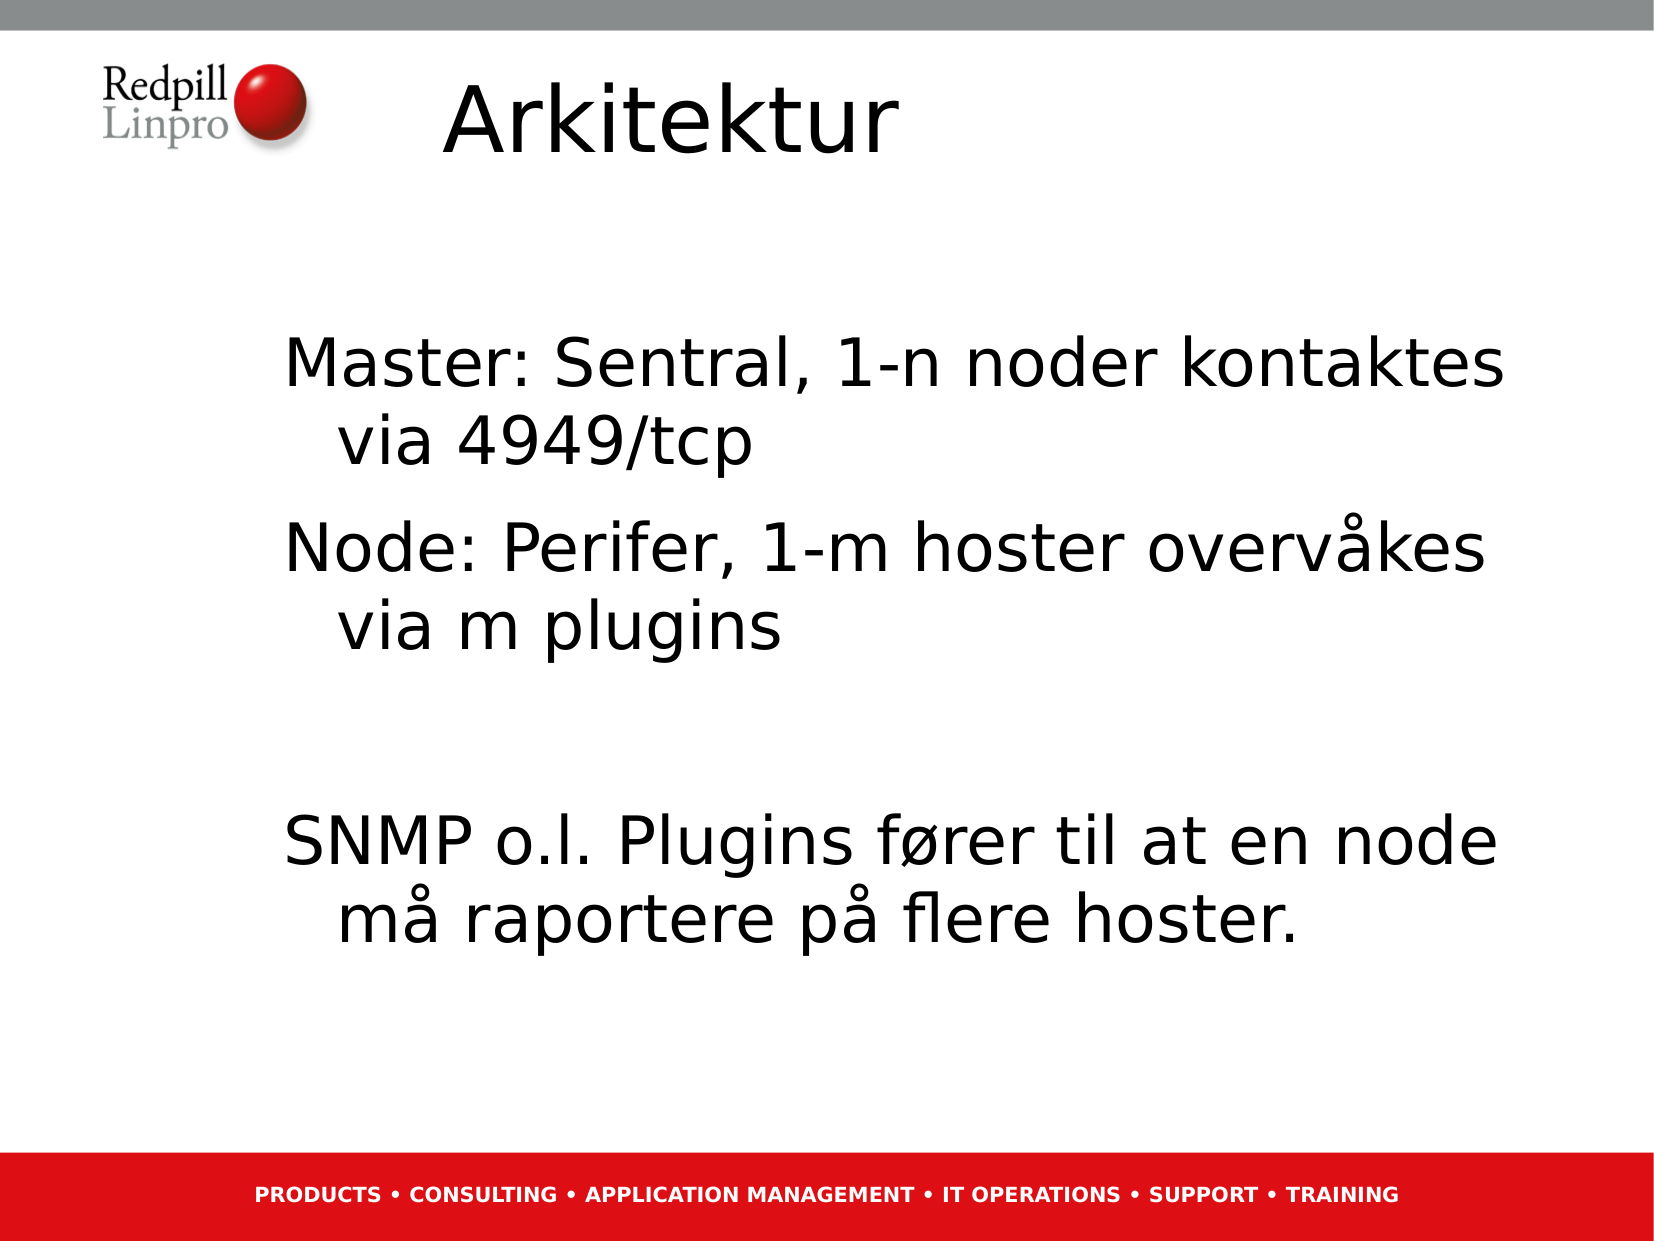

# Arkitektur
Master: Sentral, 1-n noder kontaktes via 4949/tcp
Node: Perifer, 1-m hoster overvåkes via m plugins
SNMP o.l. Plugins fører til at en node må raportere på flere hoster.